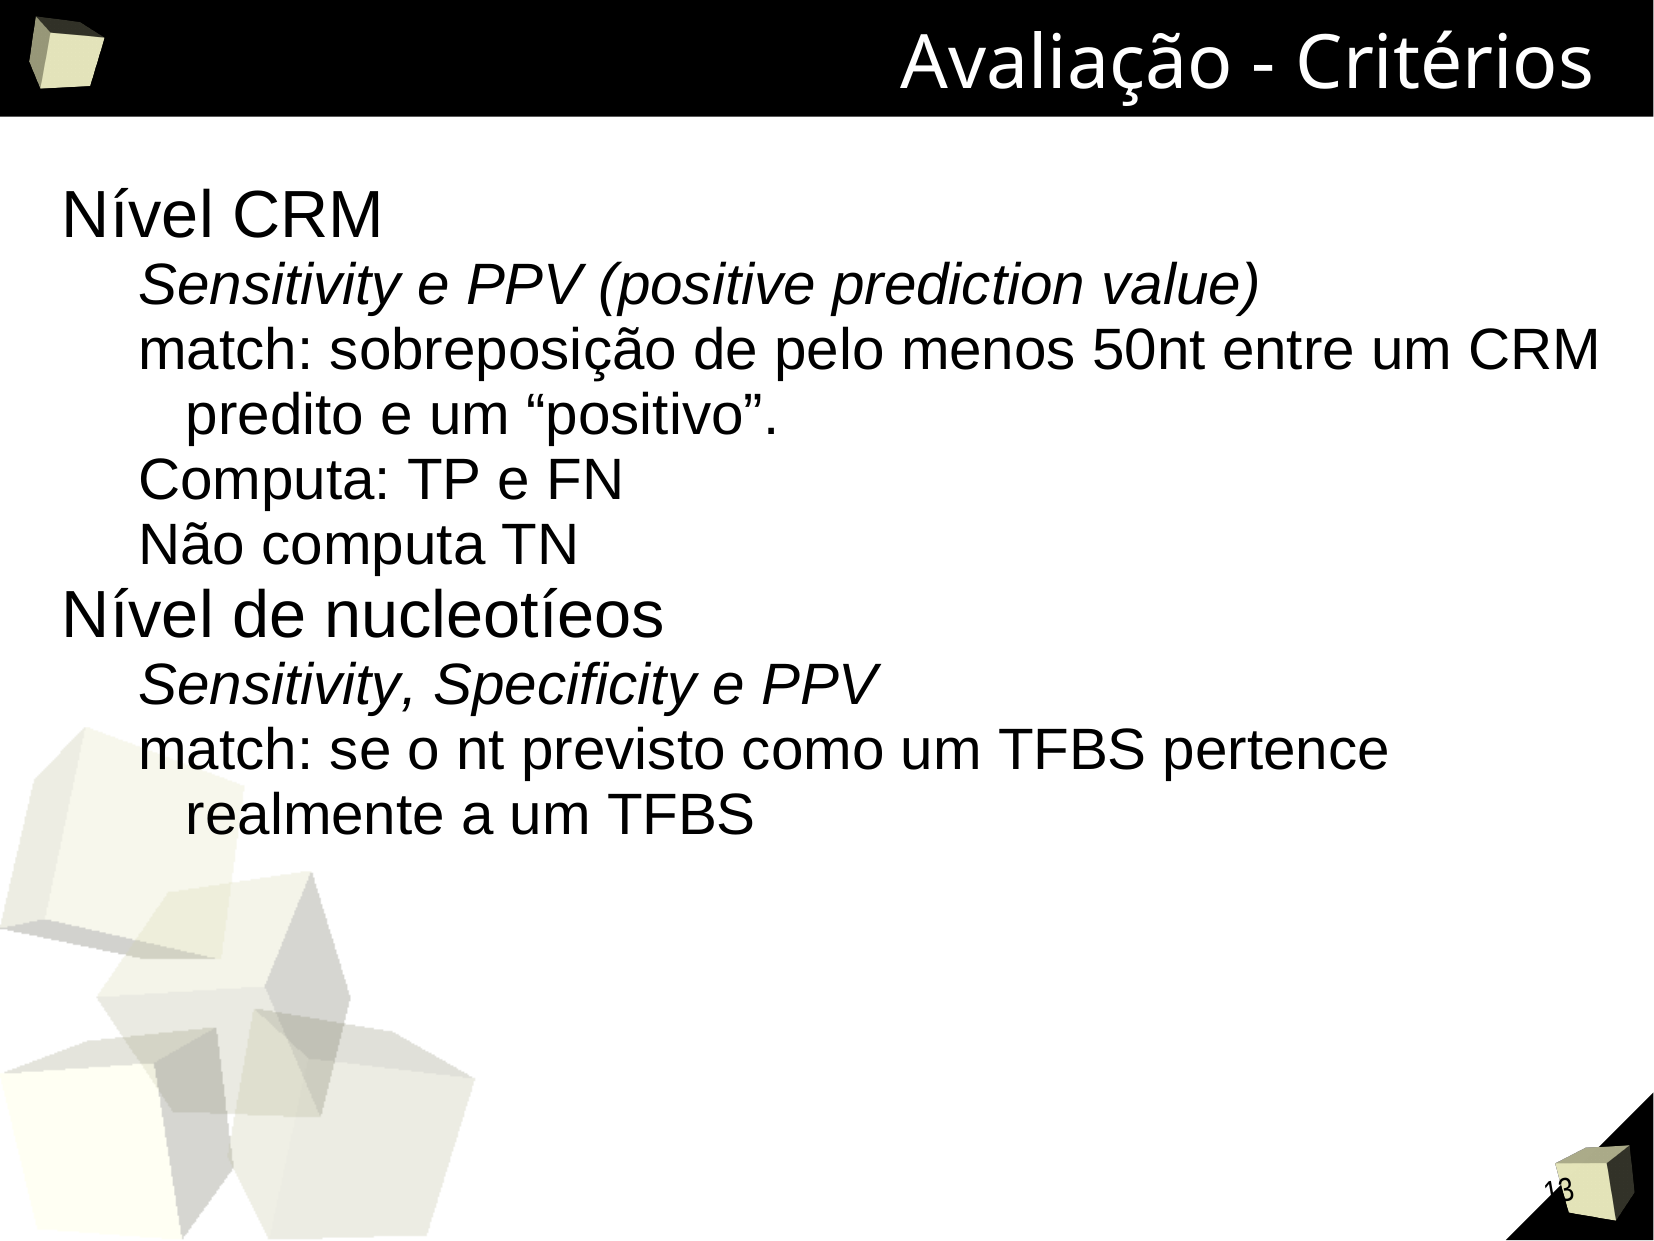

# Avaliação - Critérios
Nível CRM
Sensitivity e PPV (positive prediction value)
match: sobreposição de pelo menos 50nt entre um CRM predito e um “positivo”.
Computa: TP e FN
Não computa TN
Nível de nucleotíeos
Sensitivity, Specificity e PPV
match: se o nt previsto como um TFBS pertence realmente a um TFBS